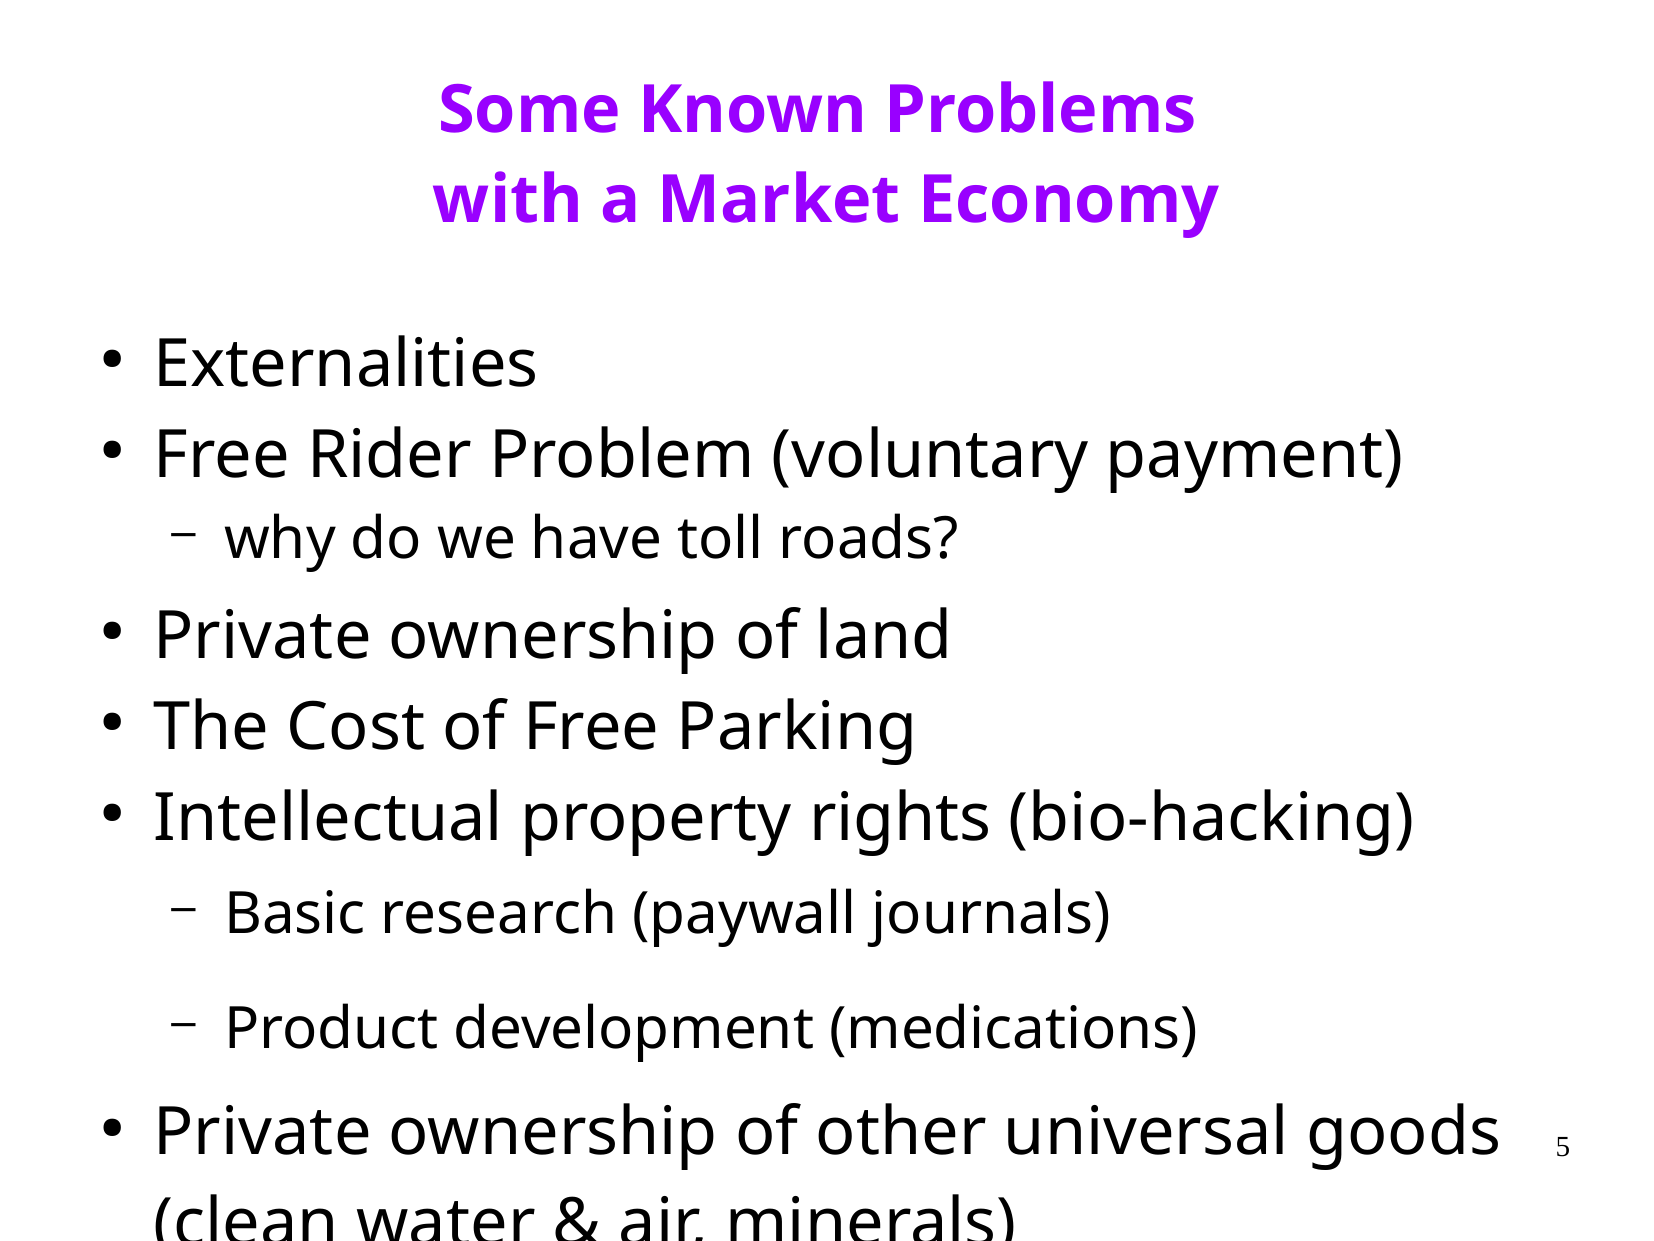

# Some Known Problems with a Market Economy
Externalities
Free Rider Problem (voluntary payment)
why do we have toll roads?
Private ownership of land
The Cost of Free Parking
Intellectual property rights (bio-hacking)
Basic research (paywall journals)
Product development (medications)
Private ownership of other universal goods (clean water & air, minerals)
5